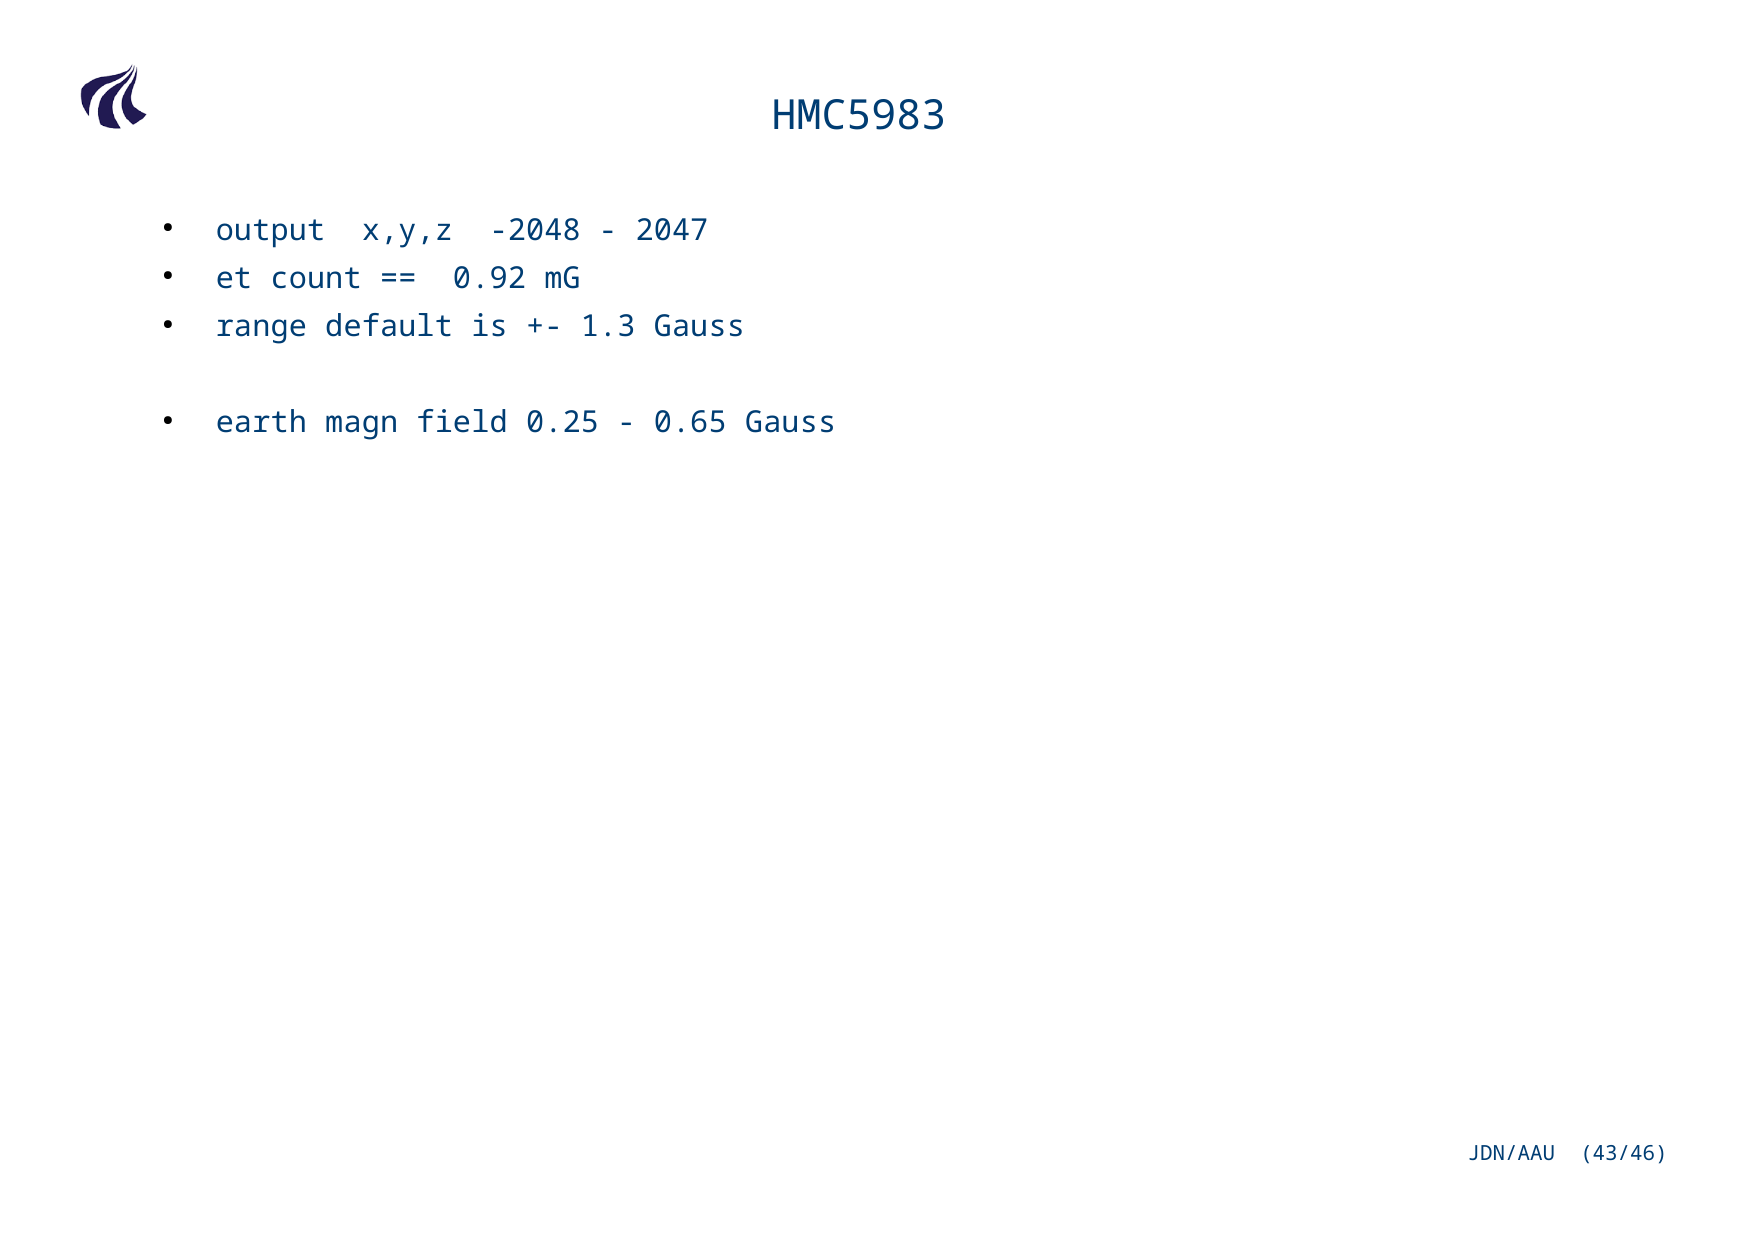

# HMC5983
output x,y,z -2048 - 2047
et count == 0.92 mG
range default is +- 1.3 Gauss
earth magn field 0.25 - 0.65 Gauss